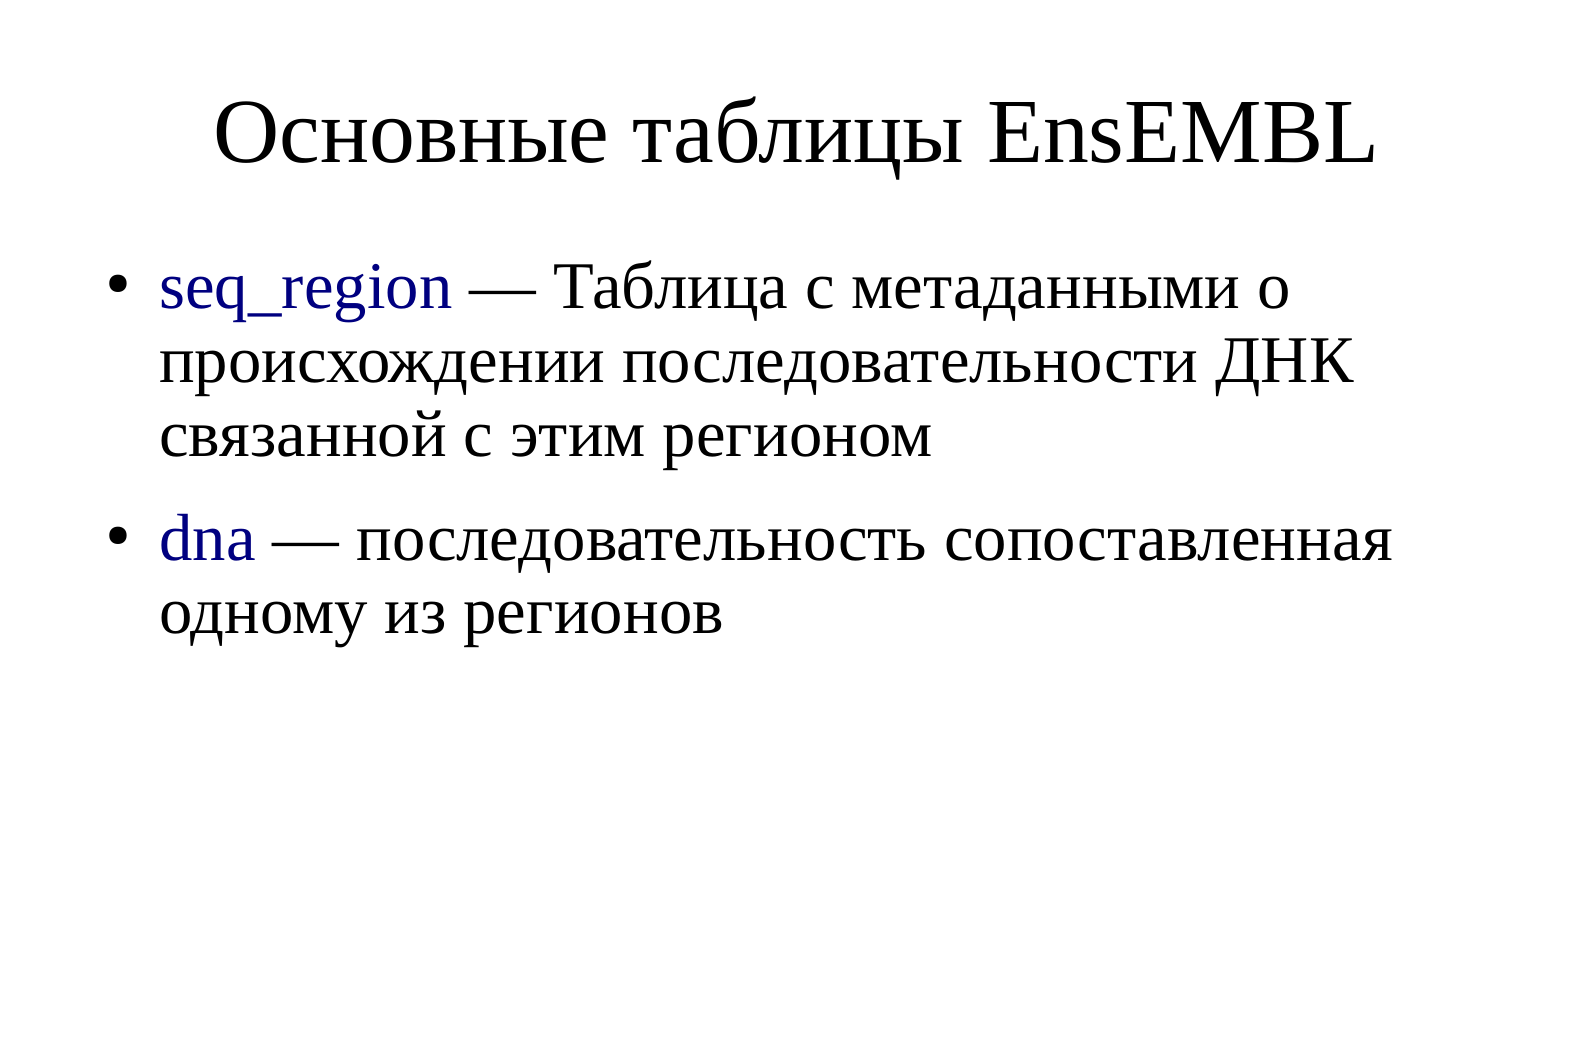

# Основные таблицы EnsEMBL
seq_region — Таблица с метаданными о происхождении последовательности ДНК связанной с этим регионом
dna — последовательность сопоставленная одному из регионов